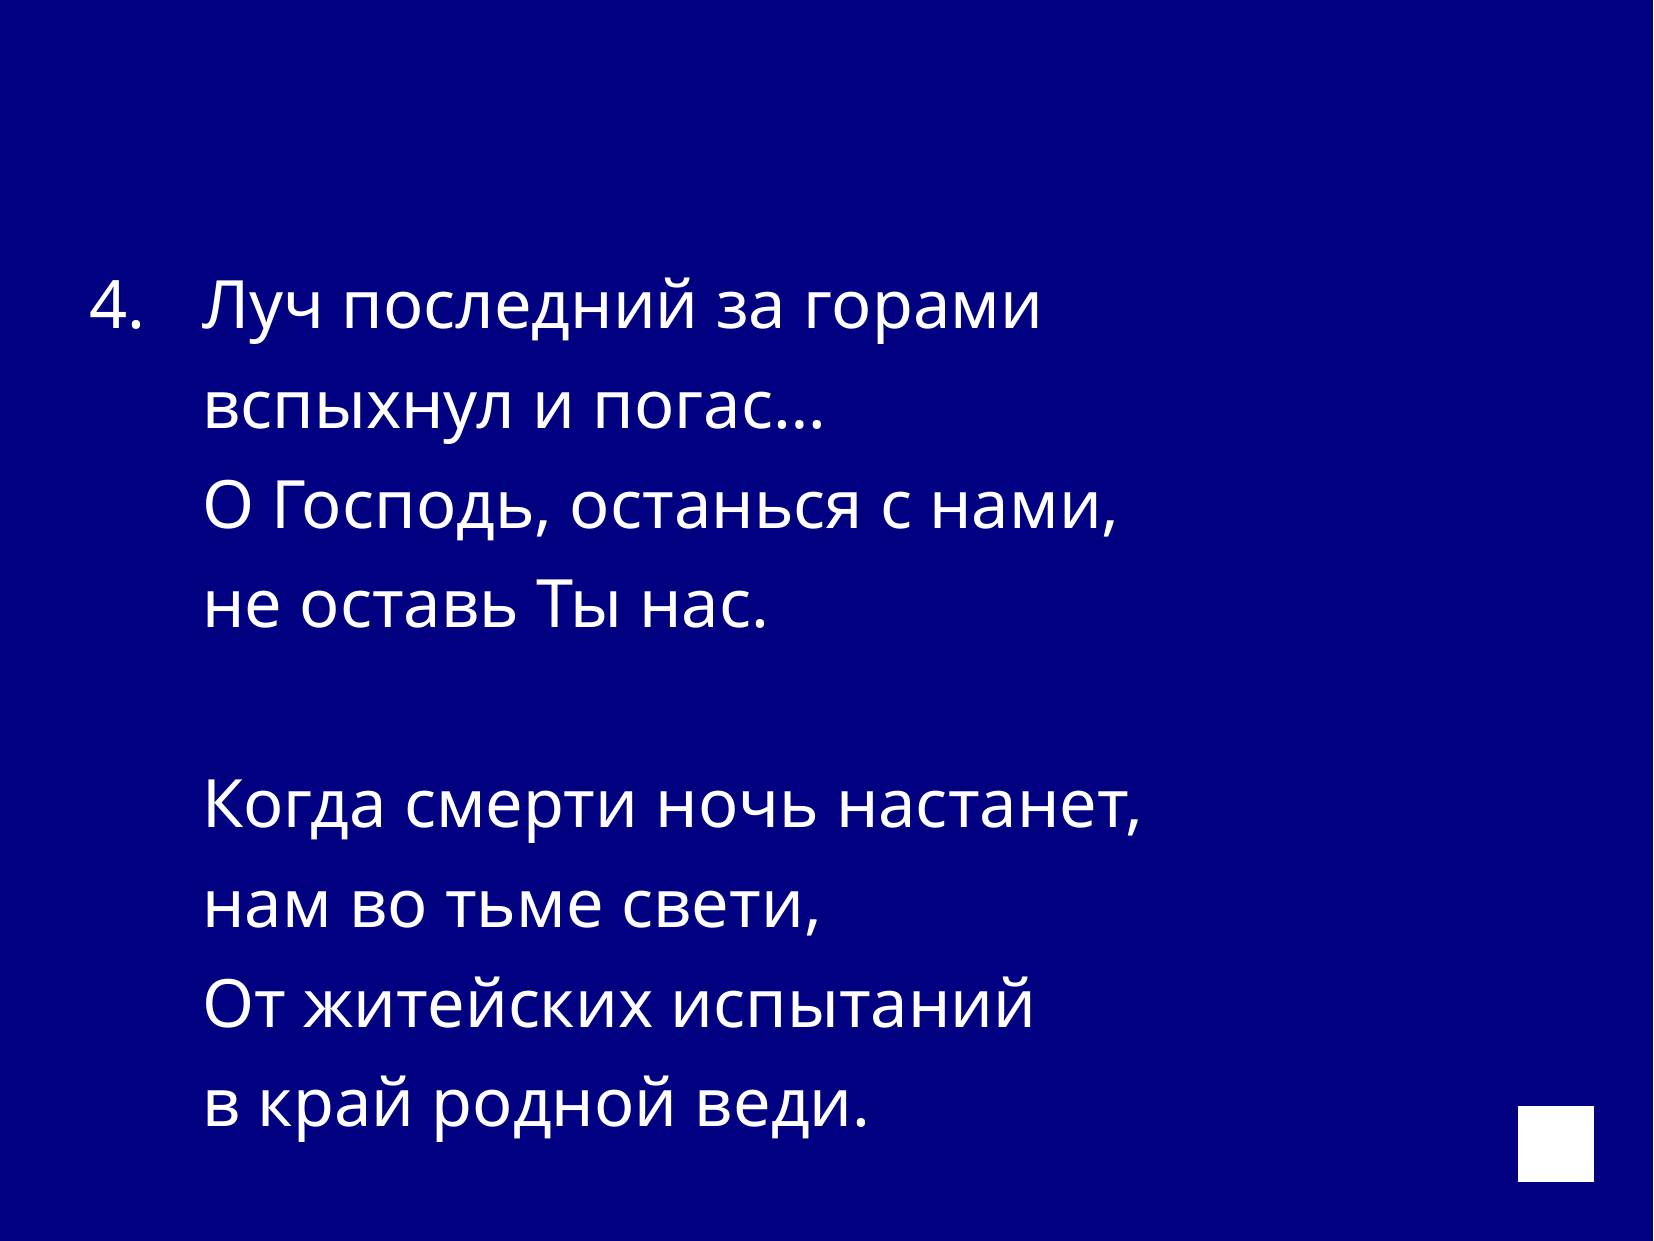

4.	Луч последний за горами
	вспыхнул и погас…
	О Господь, останься с нами,
	не оставь Ты нас.
	Когда смерти ночь настанет,
	нам во тьме свети,
	От житейских испытаний
	в край родной веди.